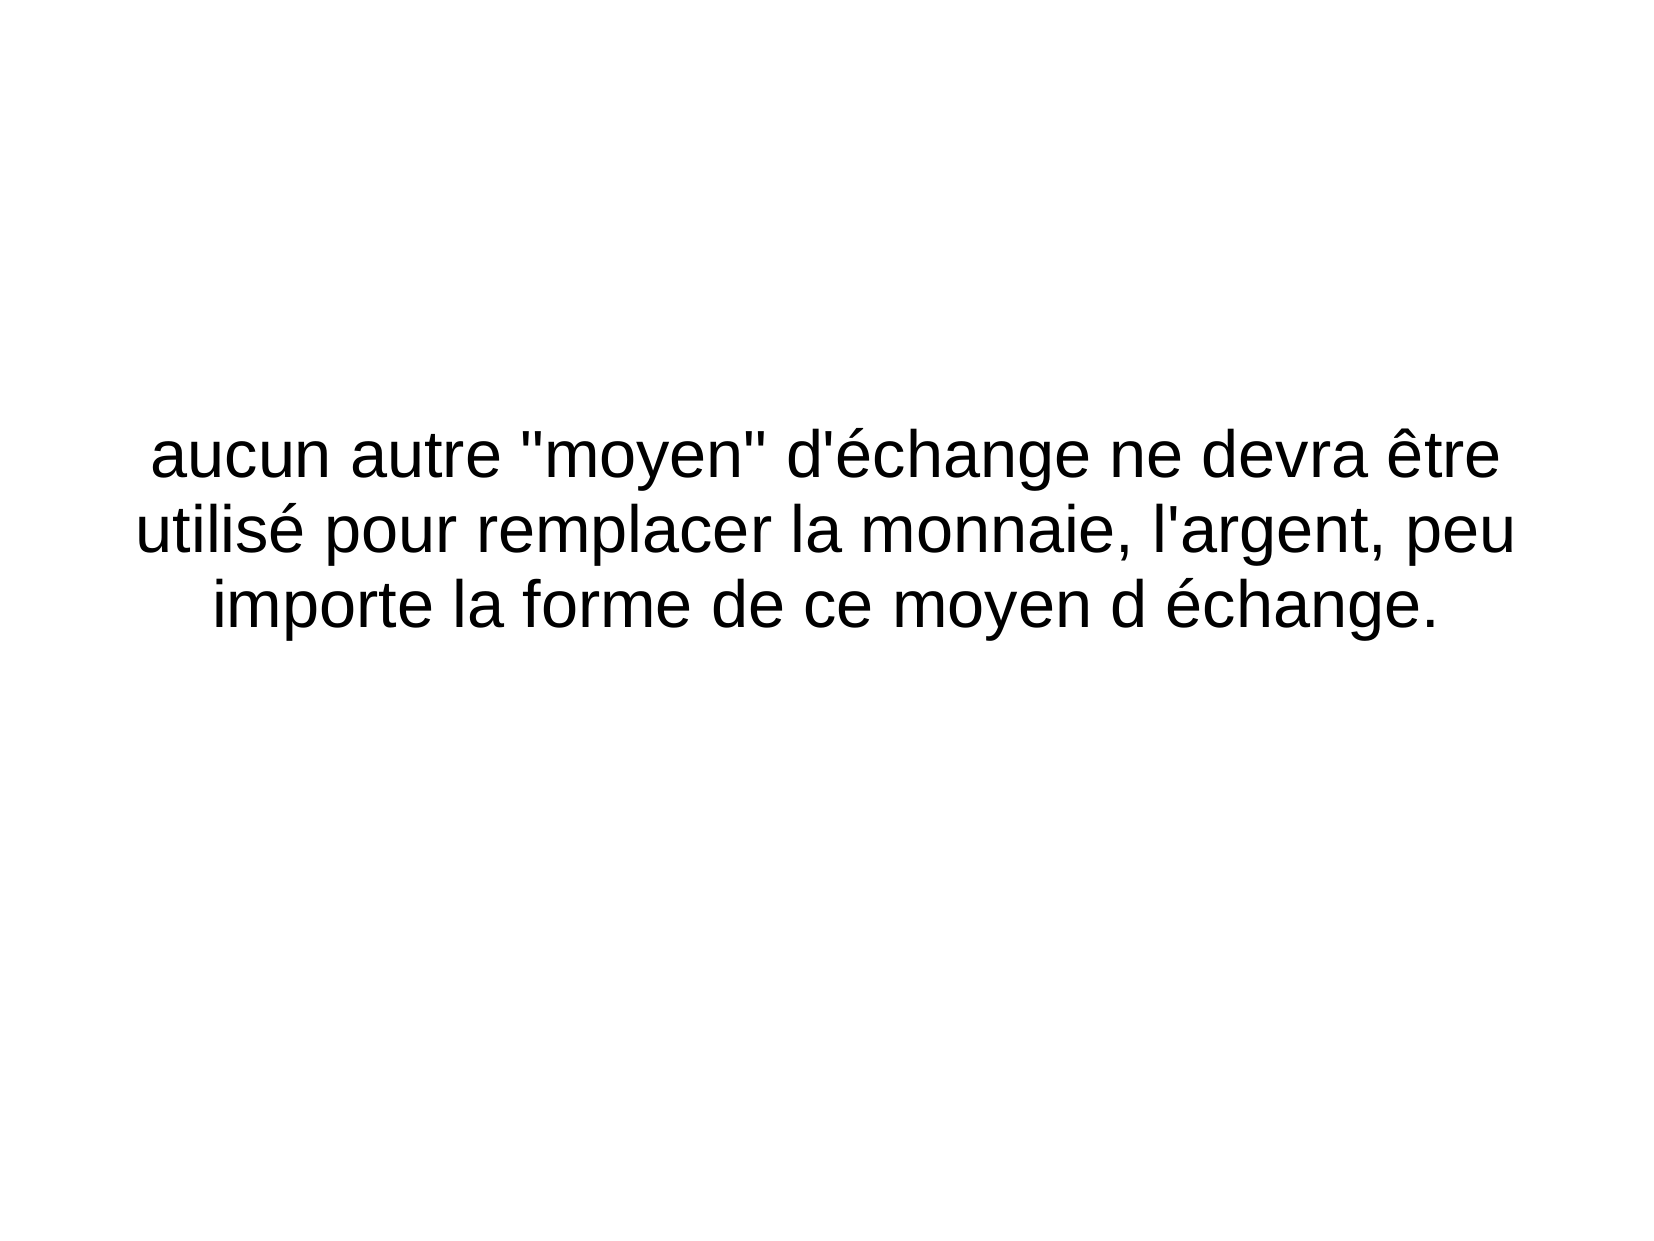

# aucun autre "moyen" d'échange ne devra être utilisé pour remplacer la monnaie, l'argent, peu importe la forme de ce moyen d échange.